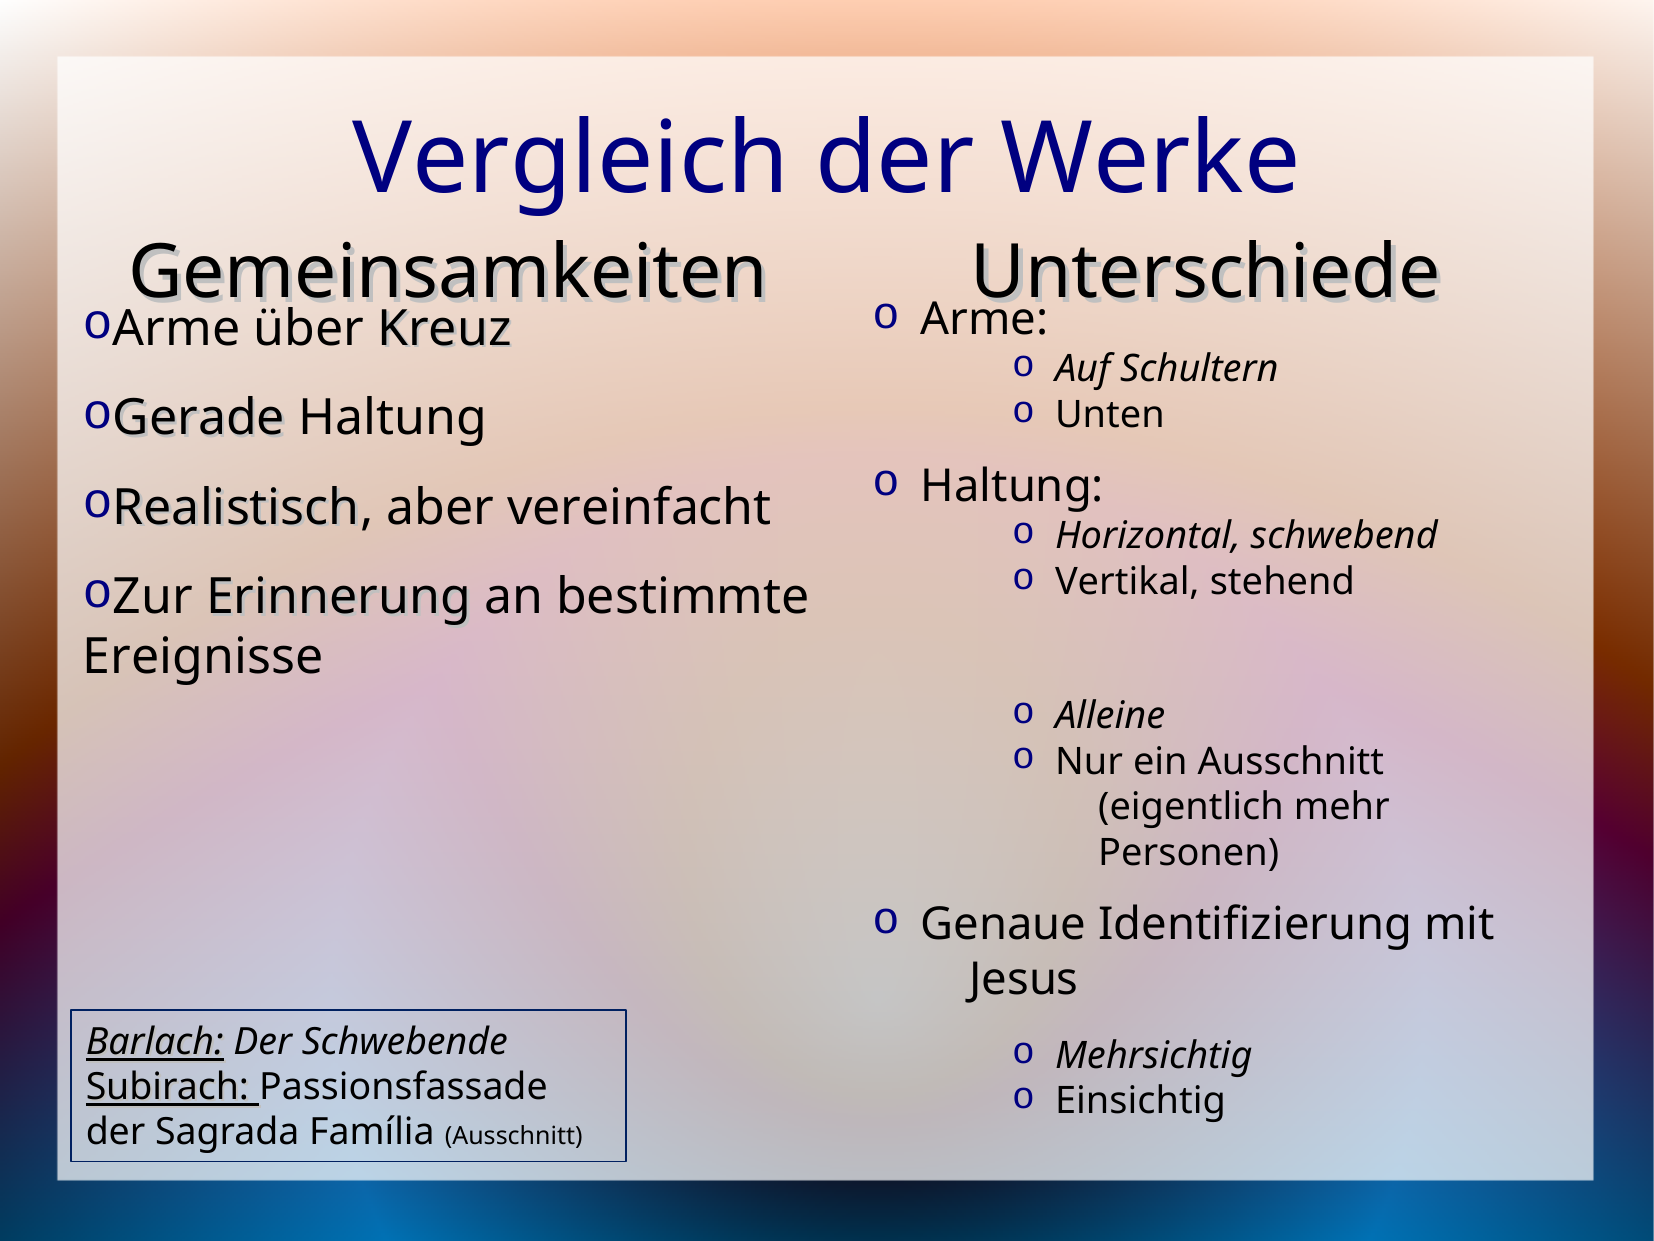

# Vergleich der Werke
Gemeinsamkeiten
Unterschiede
Arme:
Auf Schultern
Unten
Haltung:
Horizontal, schwebend
Vertikal, stehend
Alleine
Nur ein Ausschnitt (eigentlich mehr Personen)
Genaue Identifizierung mit Jesus
Mehrsichtig
Einsichtig
Arme über Kreuz
Gerade Haltung
Realistisch, aber vereinfacht
Zur Erinnerung an bestimmte Ereignisse
Barlach: Der Schwebende
Subirach: Passionsfassade der Sagrada Família (Ausschnitt)